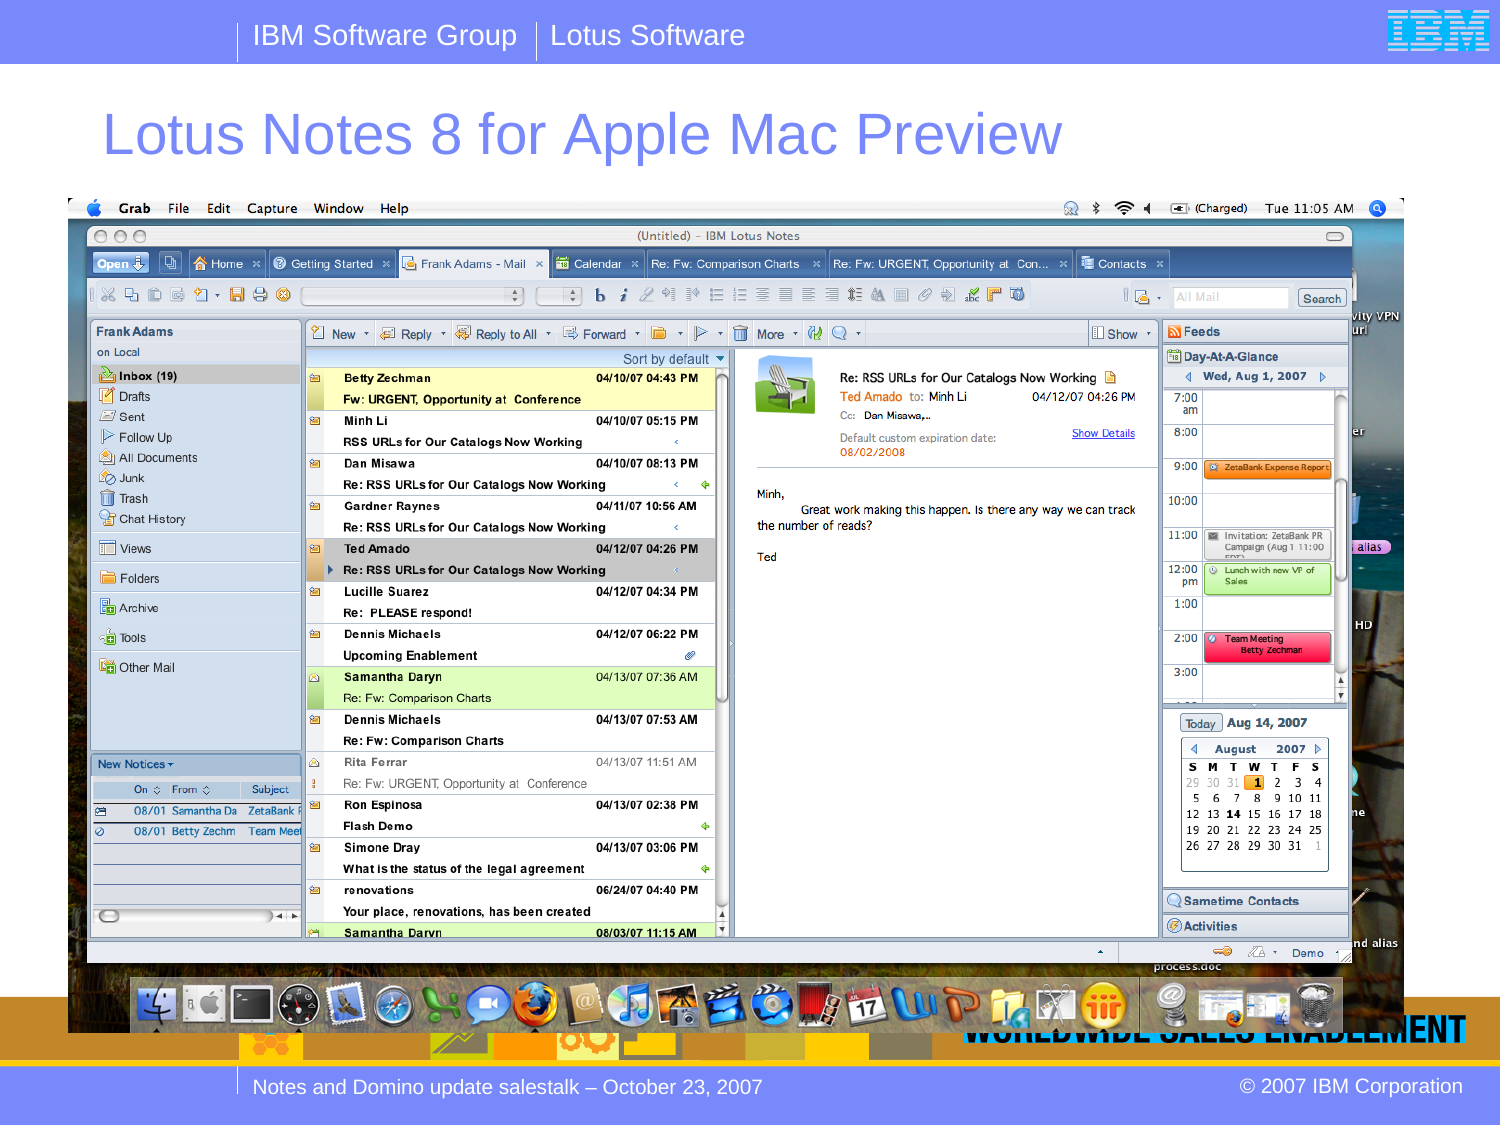

# Lotus Notes 8 for Apple Mac Preview